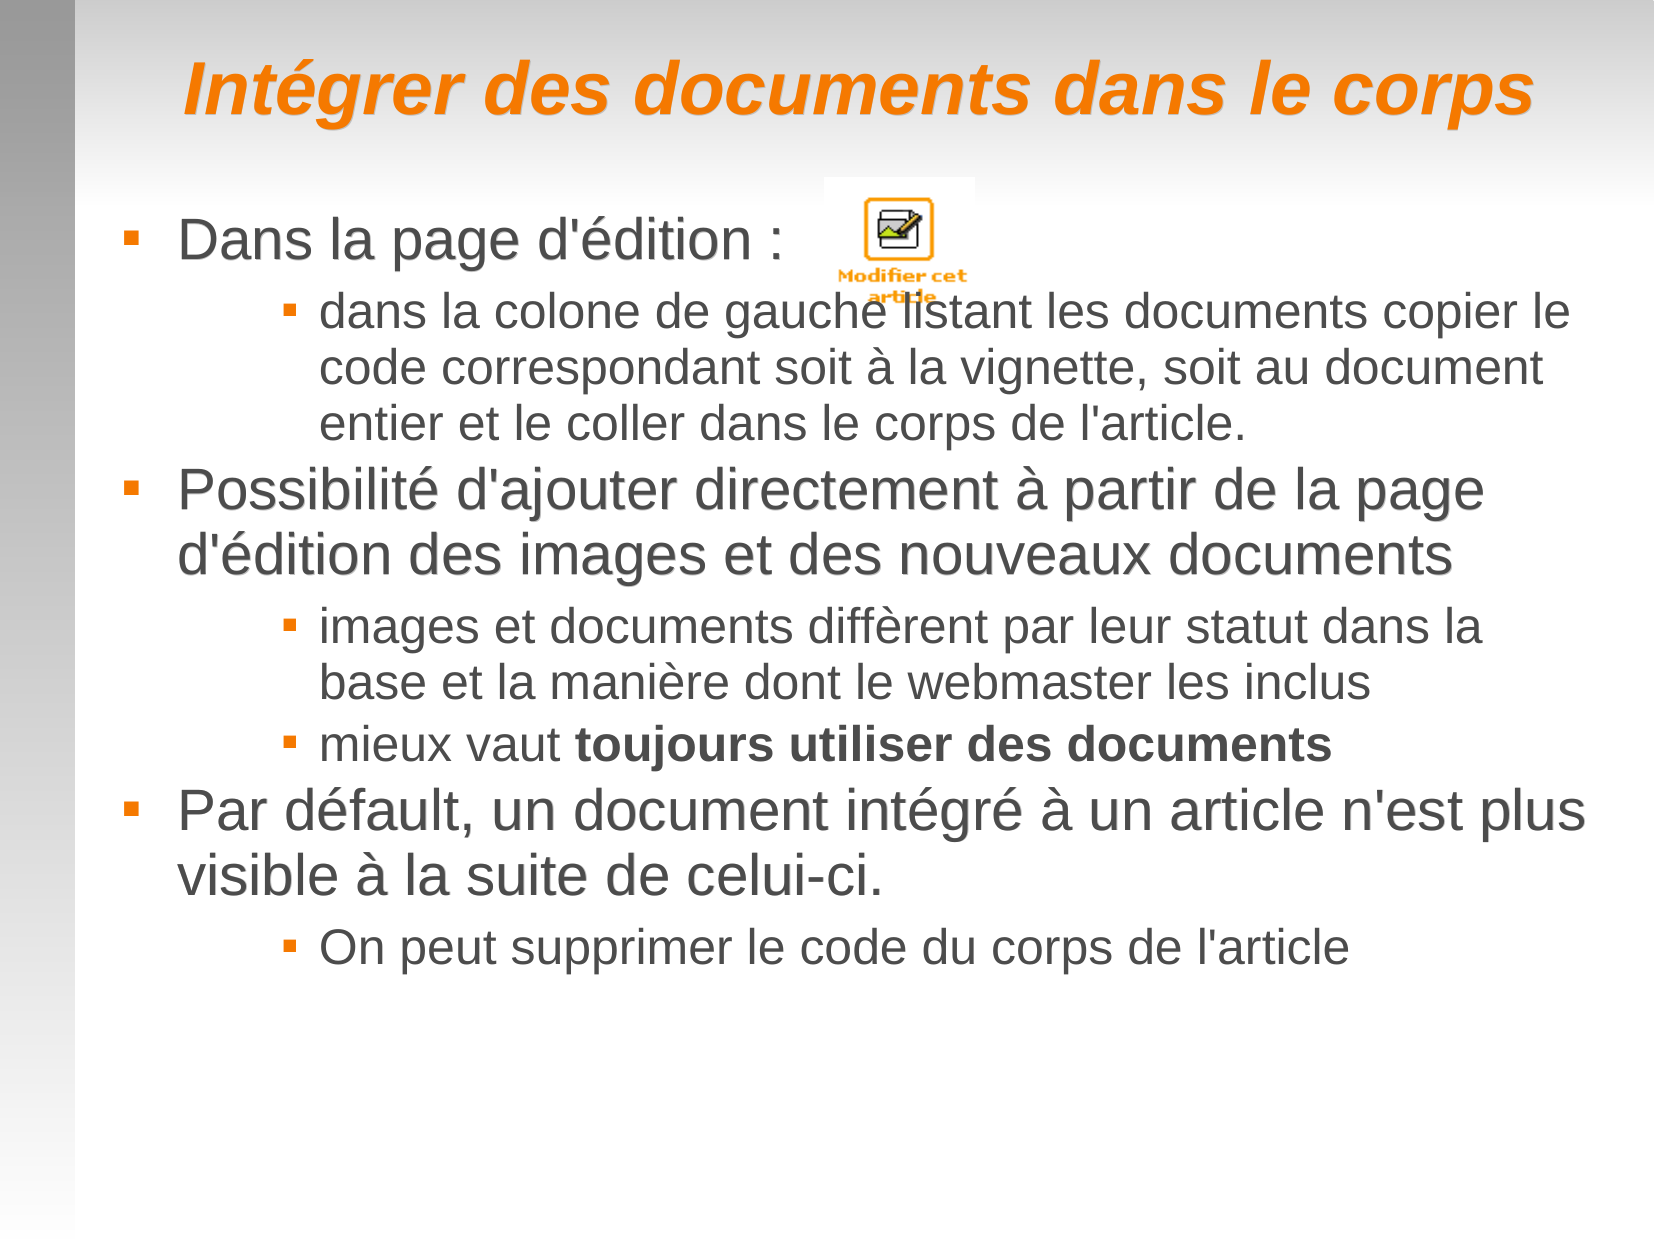

# Intégrer des documents dans le corps
Dans la page d'édition :
dans la colone de gauche listant les documents copier le code correspondant soit à la vignette, soit au document entier et le coller dans le corps de l'article.
Possibilité d'ajouter directement à partir de la page d'édition des images et des nouveaux documents
images et documents diffèrent par leur statut dans la base et la manière dont le webmaster les inclus
mieux vaut toujours utiliser des documents
Par défault, un document intégré à un article n'est plus visible à la suite de celui-ci.
On peut supprimer le code du corps de l'article